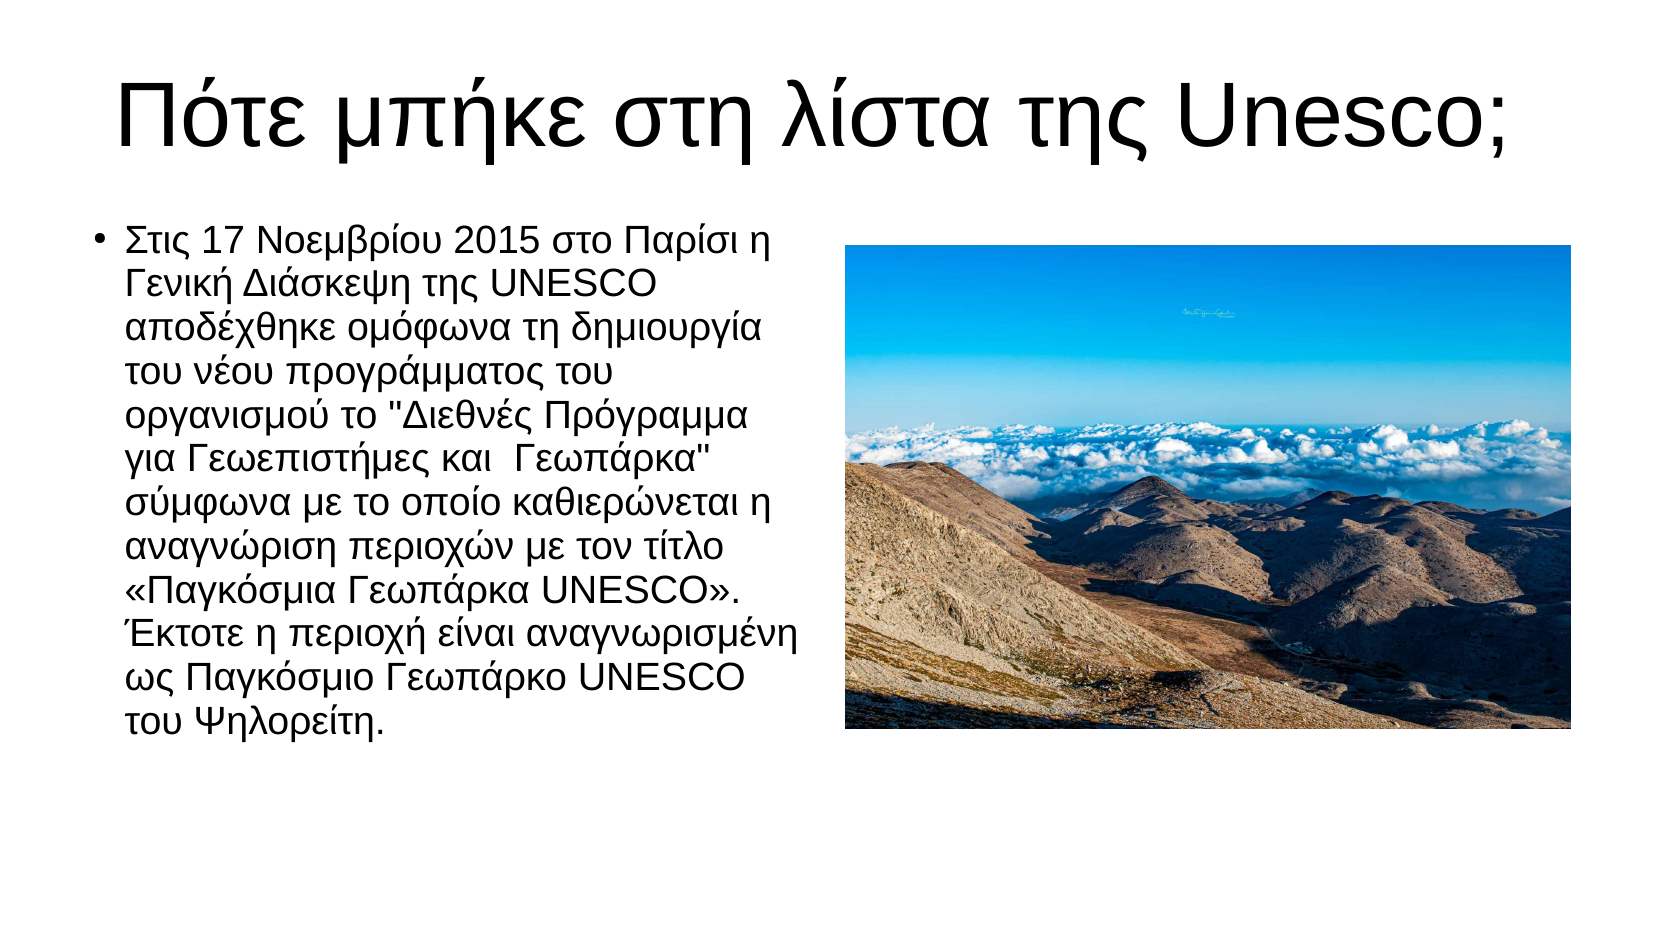

# Πότε μπήκε στη λίστα της Unesco;
Στις 17 Νοεμβρίου 2015 στο Παρίσι η Γενική Διάσκεψη της UNESCO αποδέχθηκε ομόφωνα τη δημιουργία του νέου προγράμματος του οργανισμού το "Διεθνές Πρόγραμμα για Γεωεπιστήμες και Γεωπάρκα" σύμφωνα με το οποίο καθιερώνεται η αναγνώριση περιοχών με τον τίτλο «Παγκόσμια Γεωπάρκα UNESCO». Έκτοτε η περιοχή είναι αναγνωρισμένη ως Παγκόσμιο Γεωπάρκο UNESCO του Ψηλορείτη.